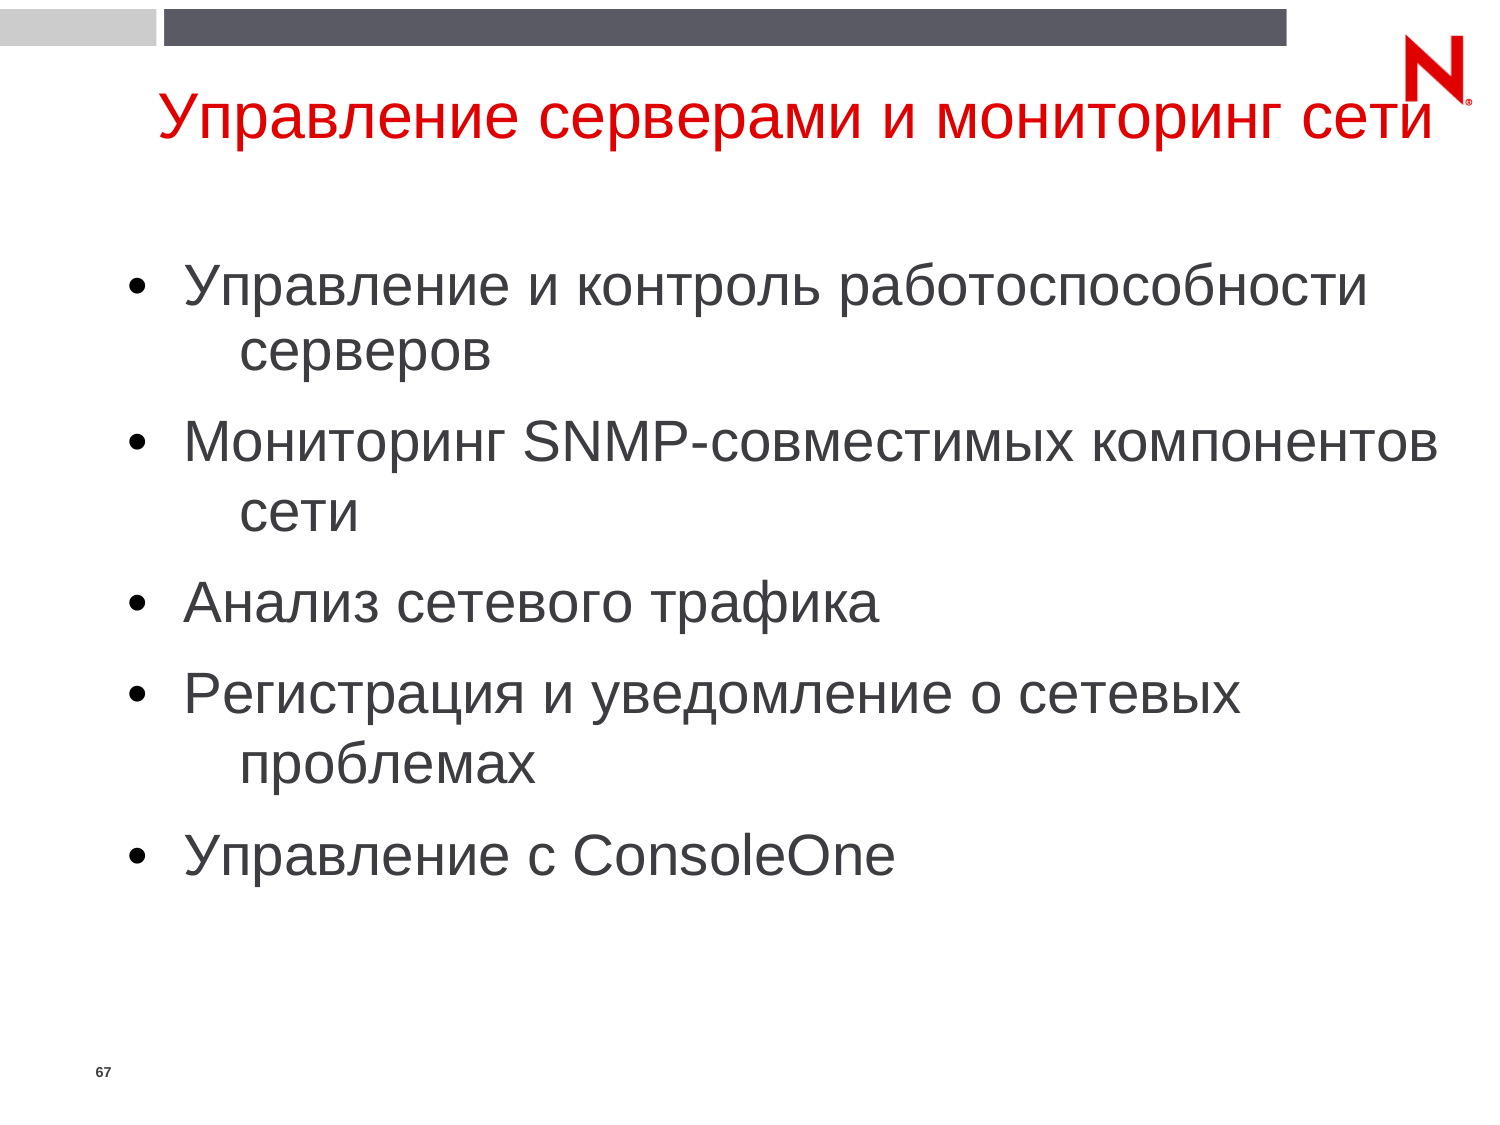

Управление серверами и мониторинг сети
Управление и контроль работоспособности серверов
Мониторинг SNMP-совместимых компонентов сети
Анализ сетевого трафика
Регистрация и уведомление о сетевых проблемах
Управление с ConsoleOne